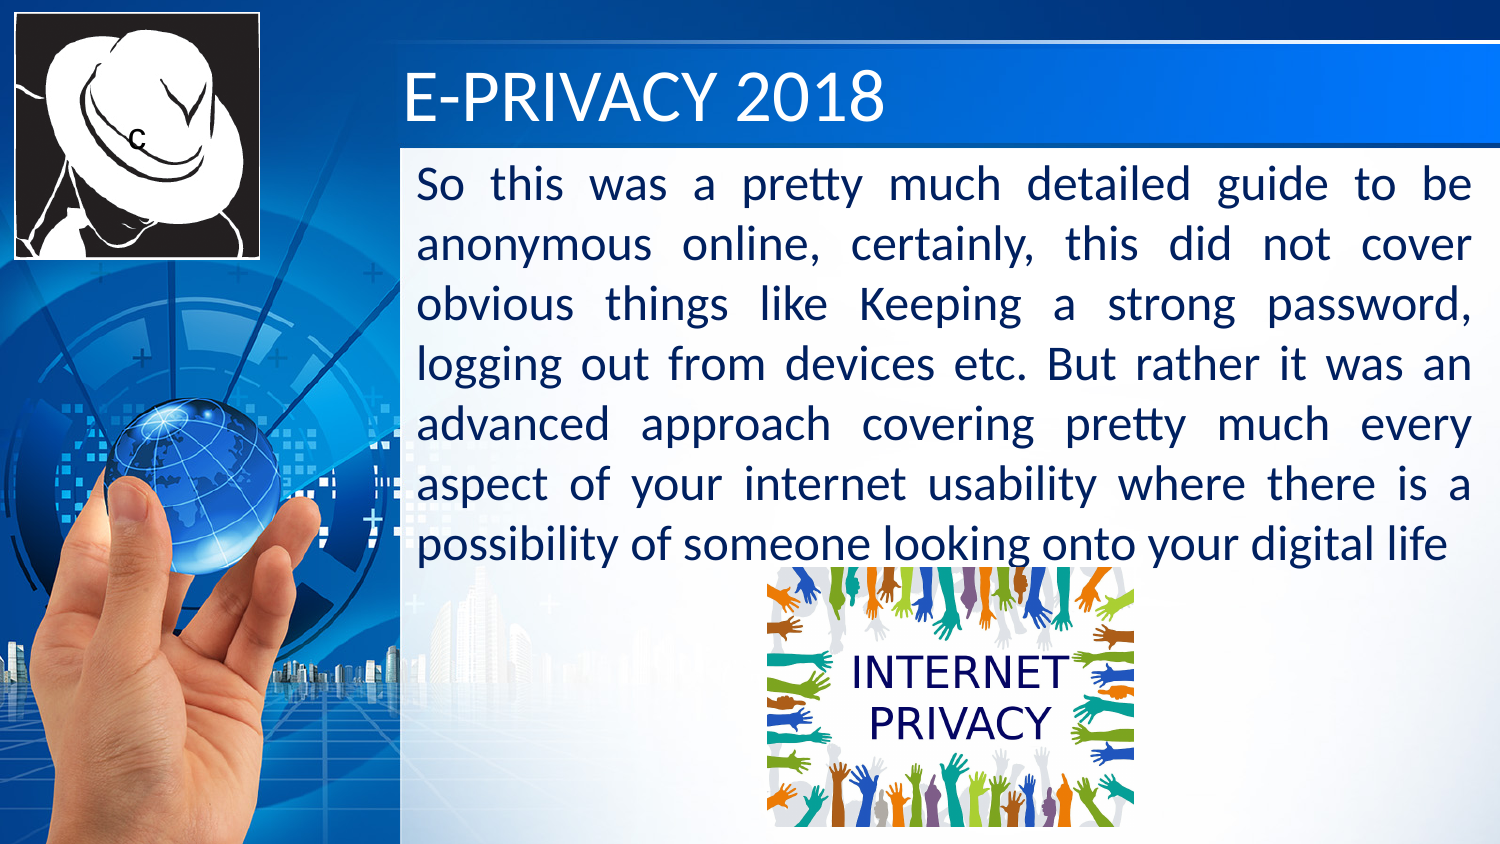

c
# E-PRIVACY 2018
So this was a pretty much detailed guide to be anonymous online, certainly, this did not cover obvious things like Keeping a strong password, logging out from devices etc. But rather it was an advanced approach covering pretty much every aspect of your internet usability where there is a possibility of someone looking onto your digital life